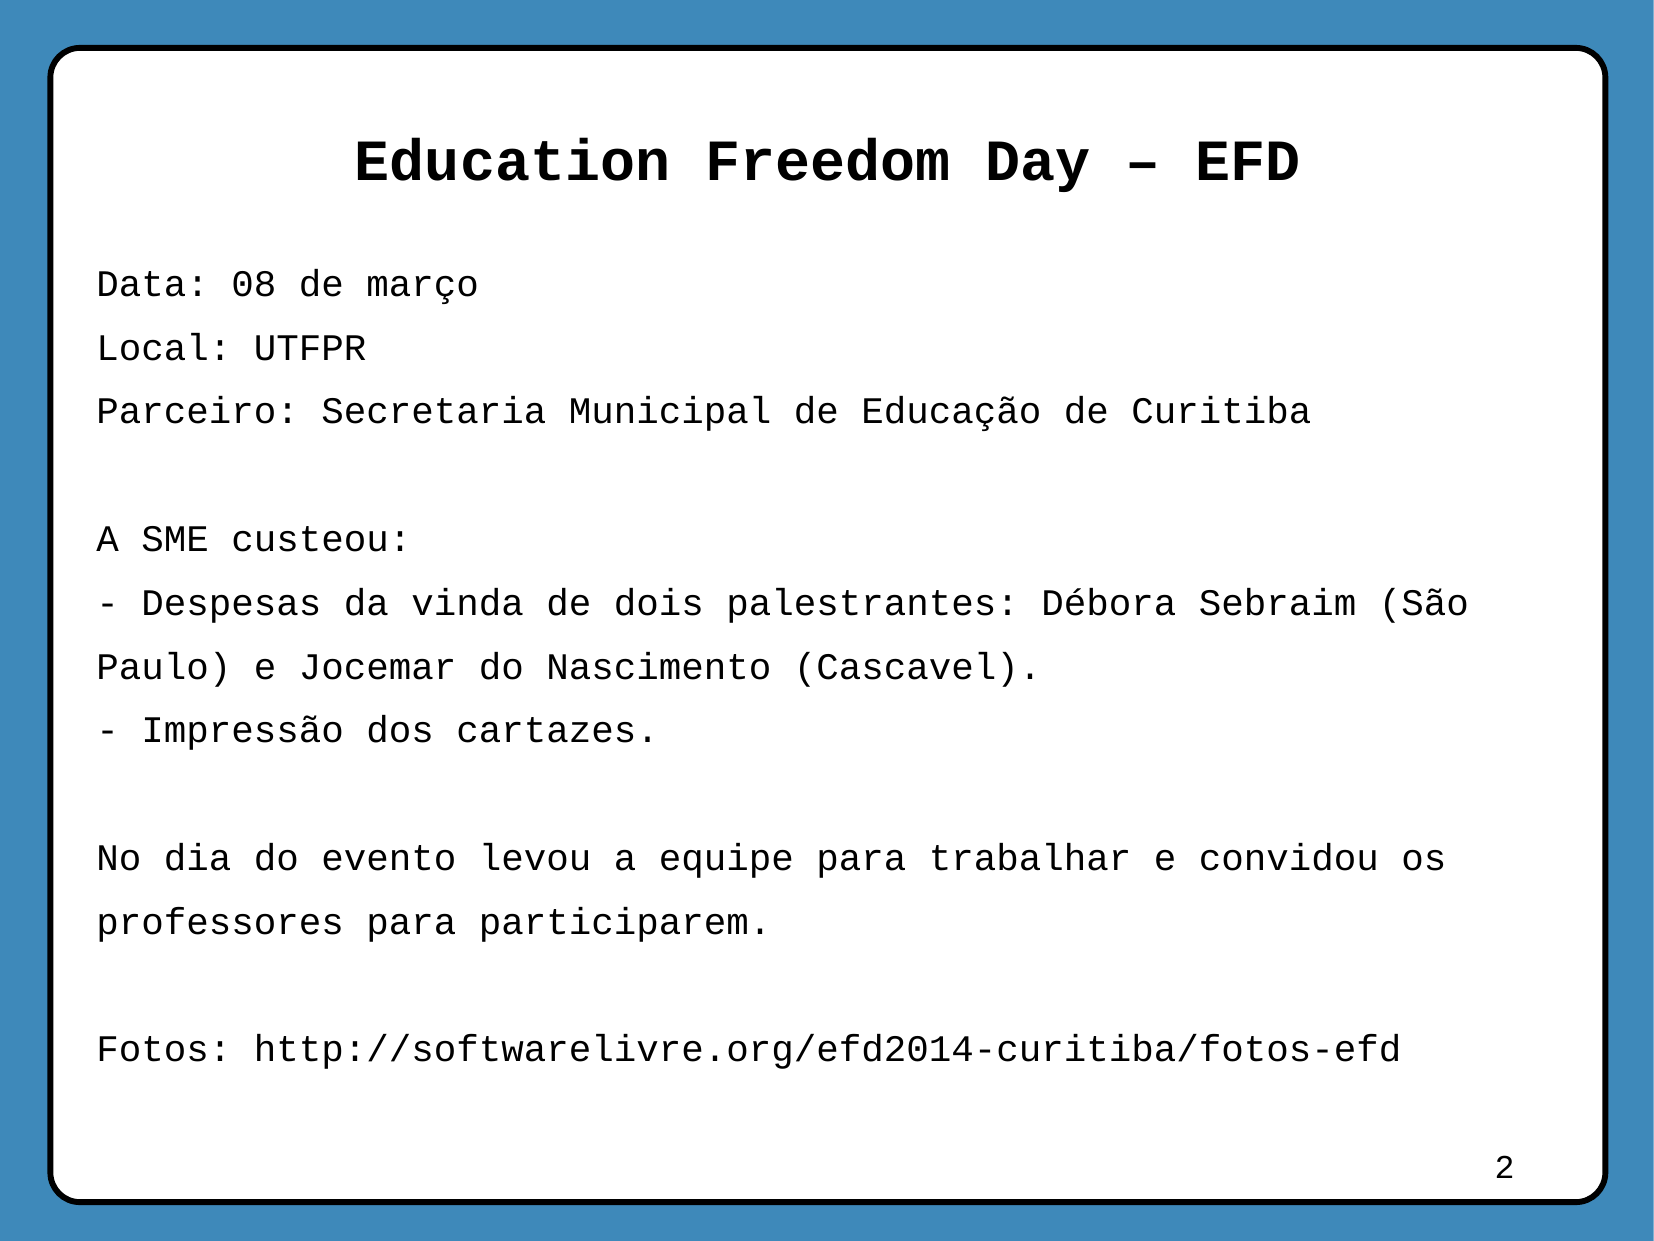

Education Freedom Day – EFD
# Data: 08 de março
Local: UTFPR
Parceiro: Secretaria Municipal de Educação de Curitiba
A SME custeou:
- Despesas da vinda de dois palestrantes: Débora Sebraim (São Paulo) e Jocemar do Nascimento (Cascavel).
- Impressão dos cartazes.
No dia do evento levou a equipe para trabalhar e convidou os professores para participarem.
Fotos: http://softwarelivre.org/efd2014-curitiba/fotos-efd